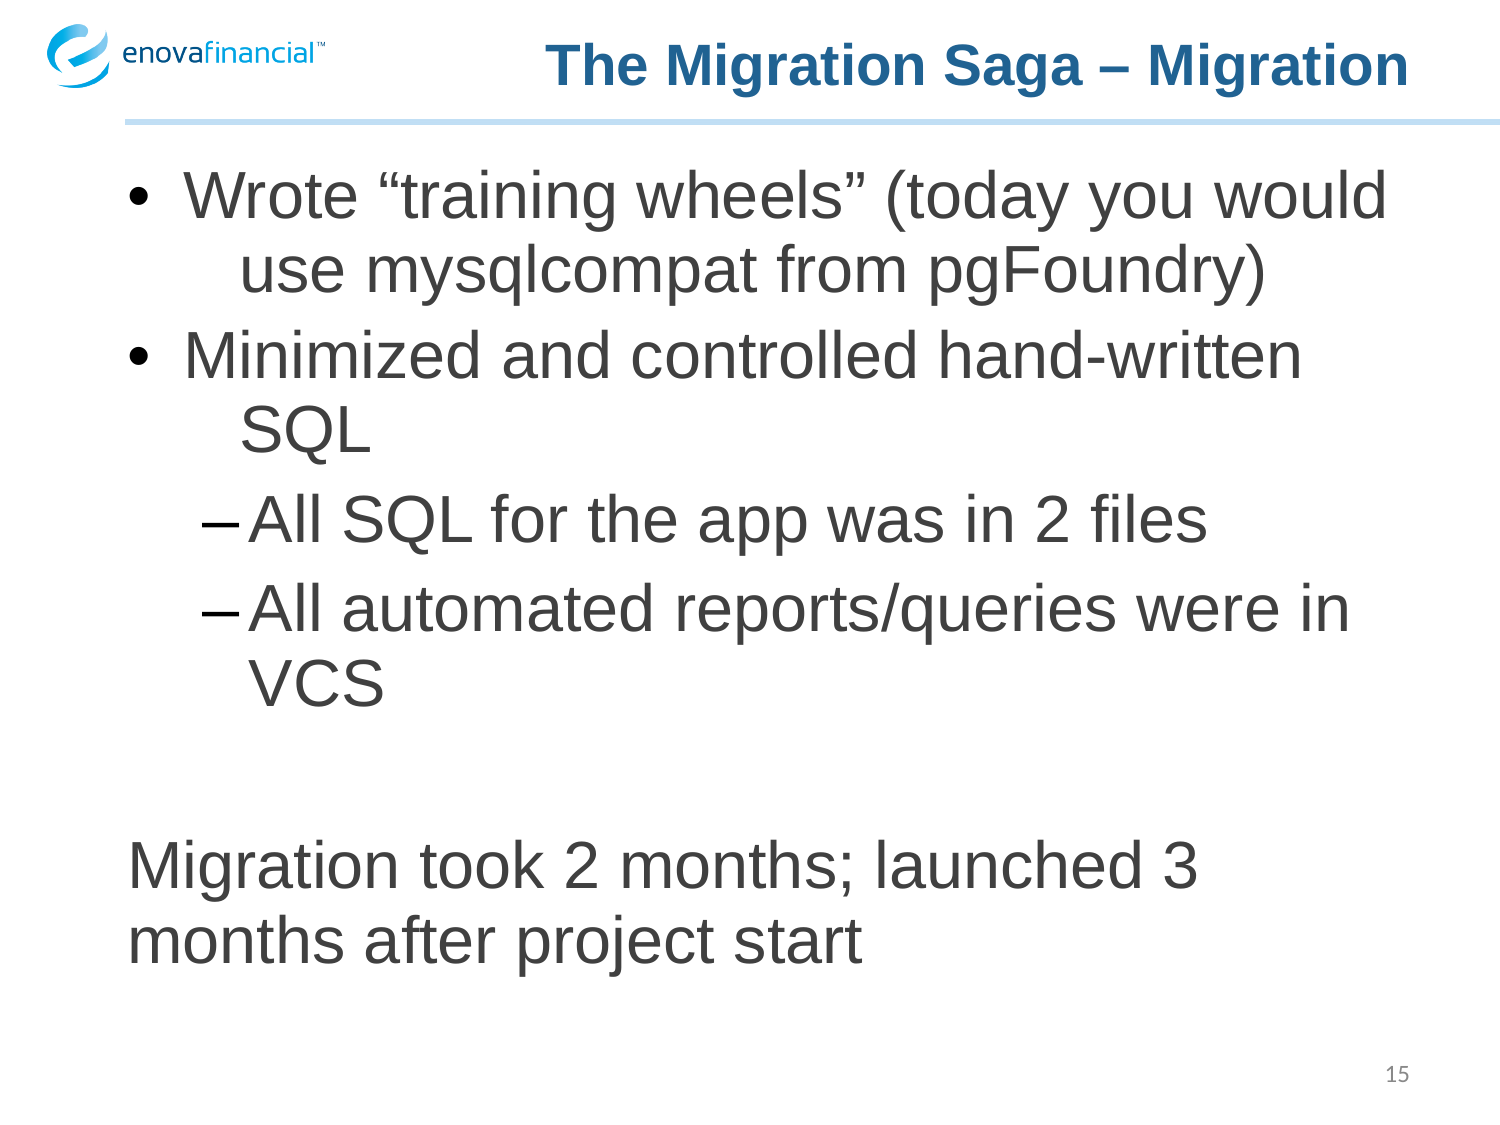

The Migration Saga – Migration
# Wrote “training wheels” (today you would use mysqlcompat from pgFoundry)
Minimized and controlled hand-written SQL
All SQL for the app was in 2 files
All automated reports/queries were in VCS
Migration took 2 months; launched 3 months after project start